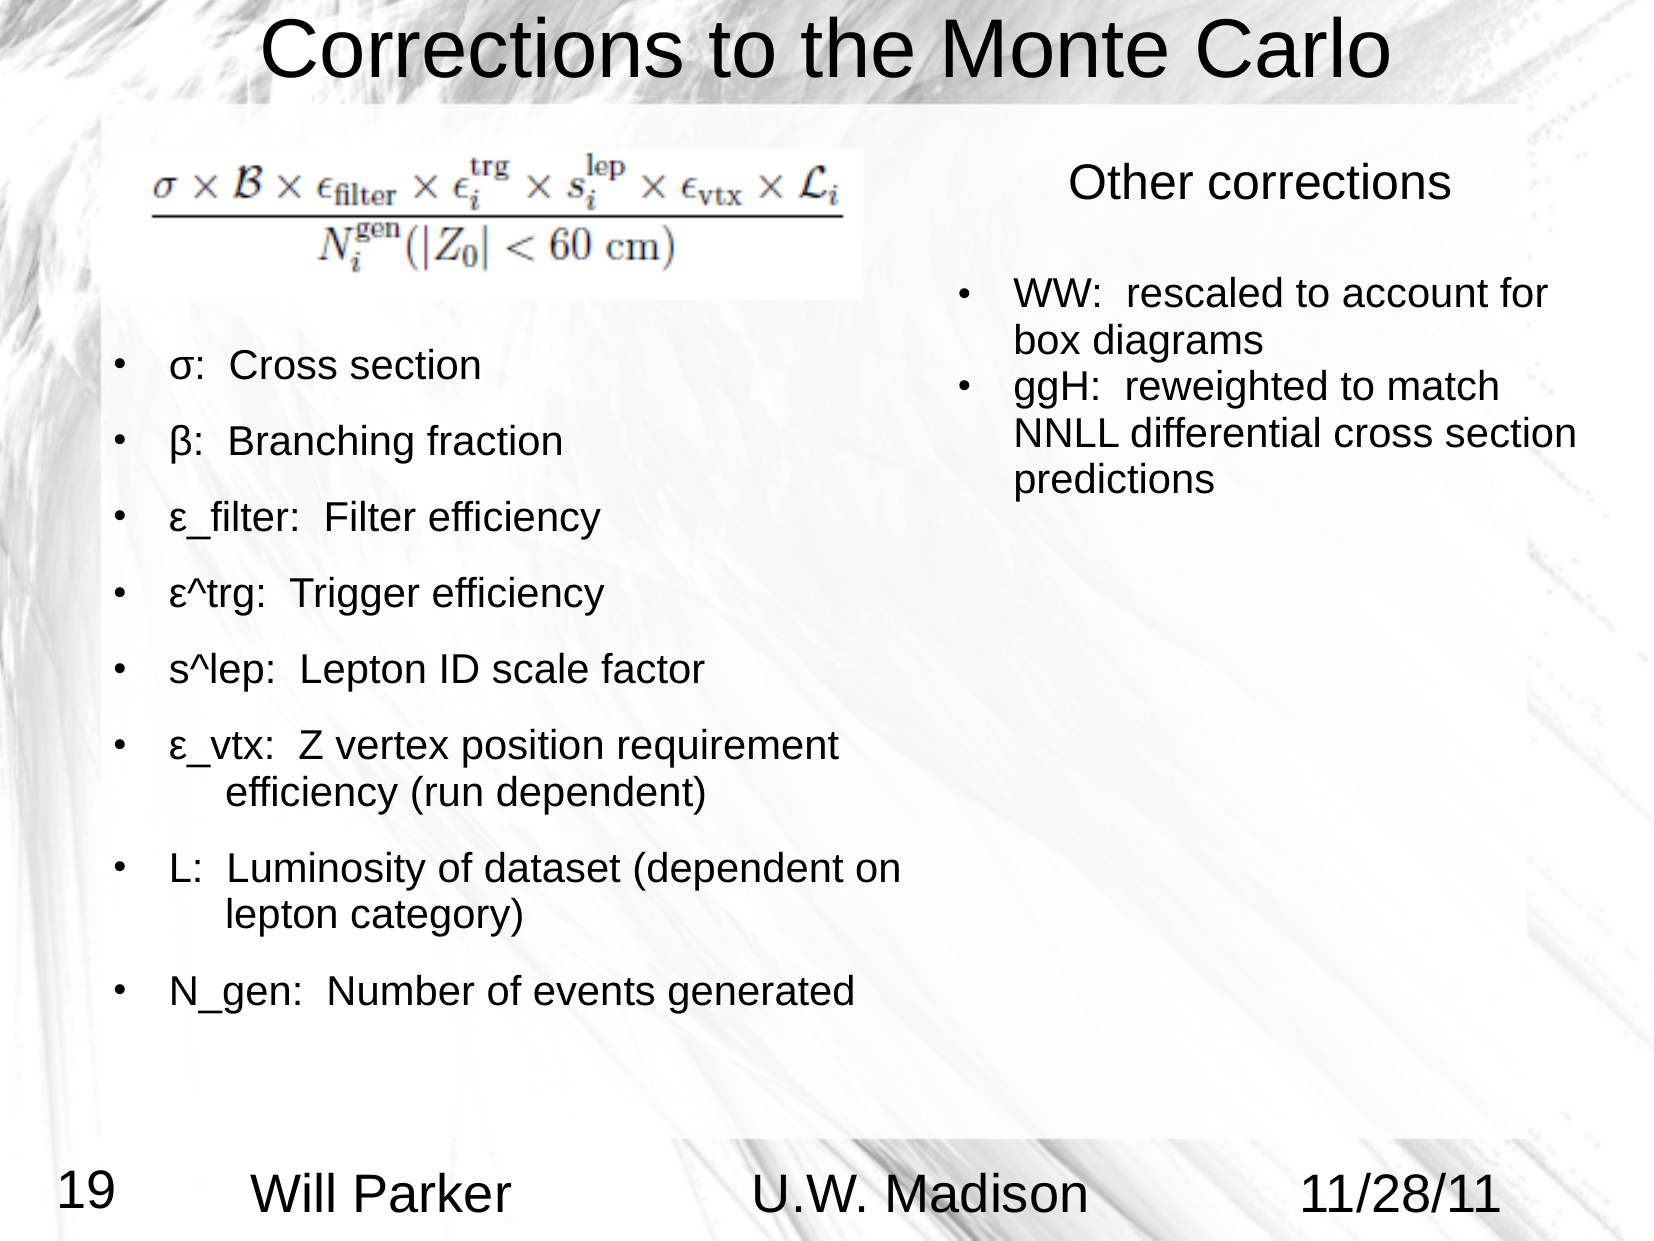

# Corrections to the Monte Carlo
Other corrections
WW: rescaled to account for box diagrams
ggH: reweighted to match NNLL differential cross section predictions
σ: Cross section
β: Branching fraction
ε_filter: Filter efficiency
ε^trg: Trigger efficiency
s^lep: Lepton ID scale factor
ε_vtx: Z vertex position requirement efficiency (run dependent)
L: Luminosity of dataset (dependent on lepton category)
N_gen: Number of events generated
19
 Will Parker U.W. Madison 11/28/11